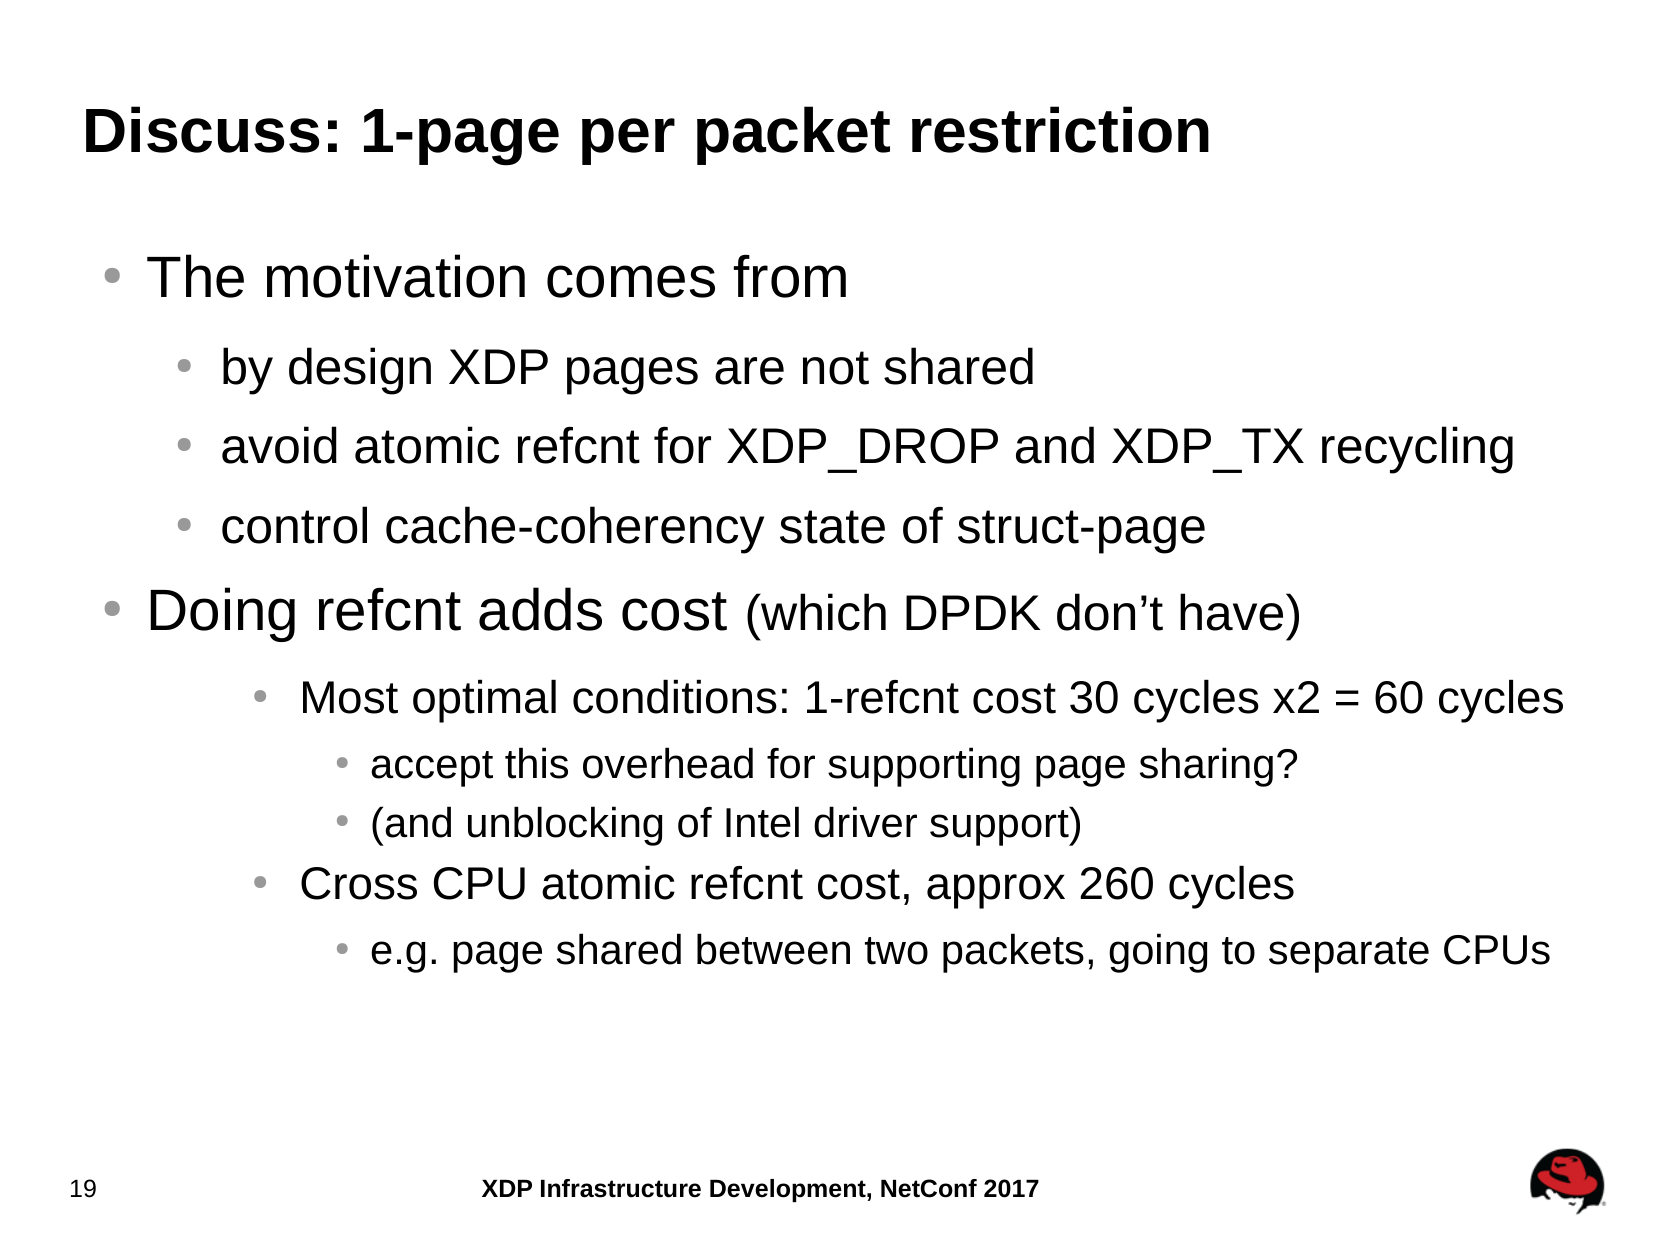

# Discuss: 1-page per packet restriction
The motivation comes from
by design XDP pages are not shared
avoid atomic refcnt for XDP_DROP and XDP_TX recycling
control cache-coherency state of struct-page
Doing refcnt adds cost (which DPDK don’t have)
Most optimal conditions: 1-refcnt cost 30 cycles x2 = 60 cycles
accept this overhead for supporting page sharing?
(and unblocking of Intel driver support)
Cross CPU atomic refcnt cost, approx 260 cycles
e.g. page shared between two packets, going to separate CPUs